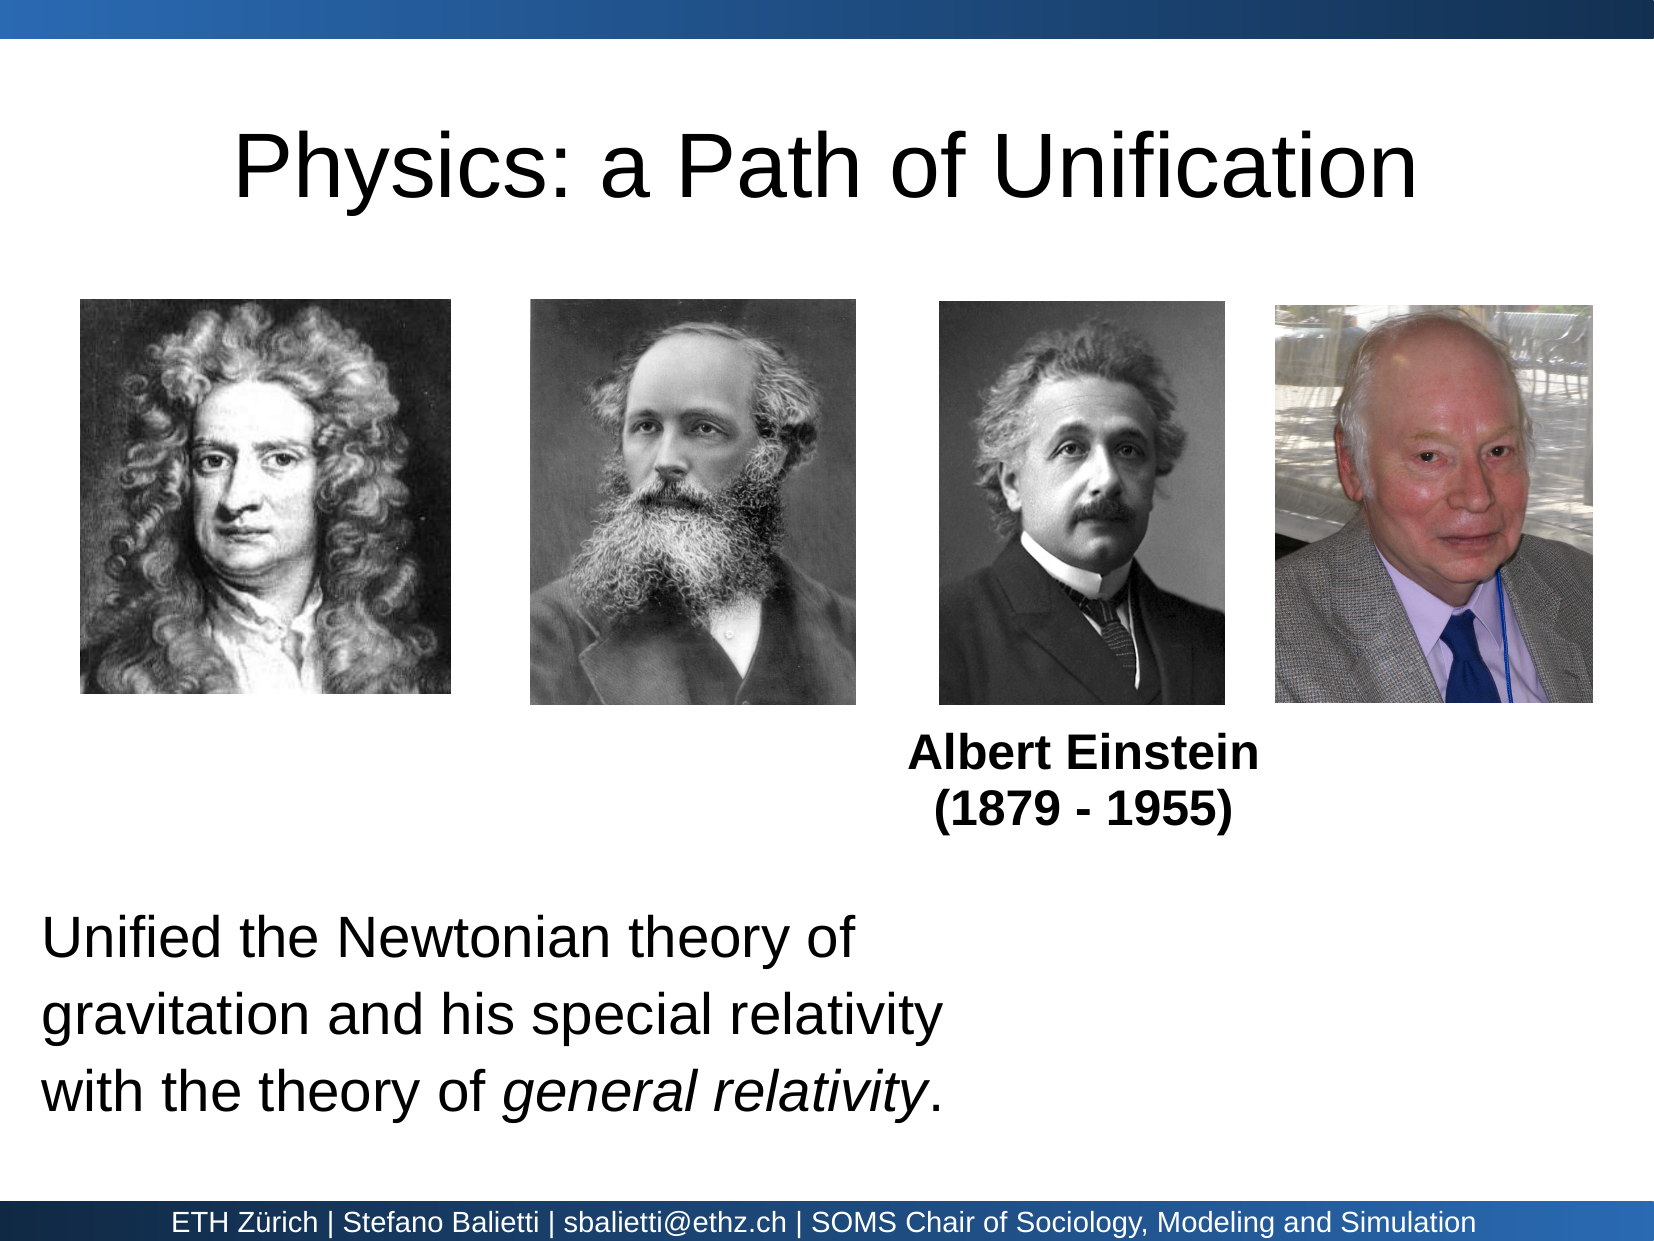

# Physics: a Path of Unification
Albert Einstein
(1879 - 1955)
Unified the Newtonian theory of
gravitation and his special relativity
with the theory of general relativity.
 ETH Zürich | Stefano Balietti | sbalietti@ethz.ch | SOMS Chair of Sociology, Modeling and Simulation